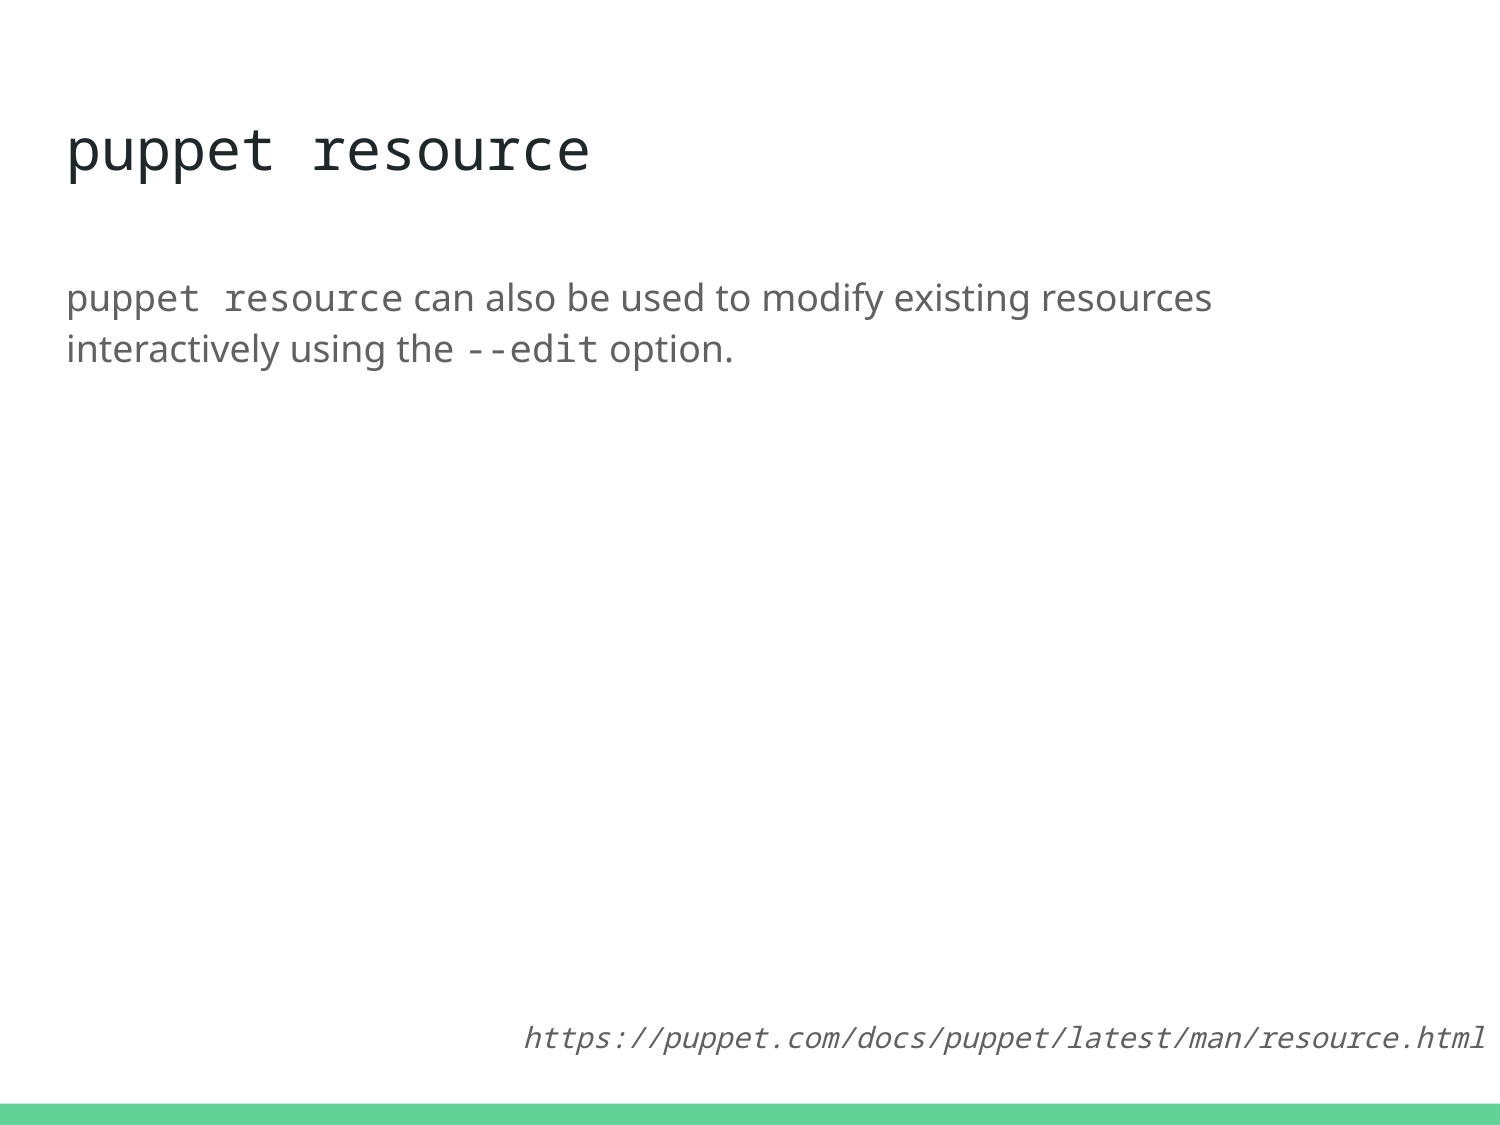

# puppet resource
puppet resource can also be used to modify existing resources interactively using the --edit option.
https://puppet.com/docs/puppet/latest/man/resource.html